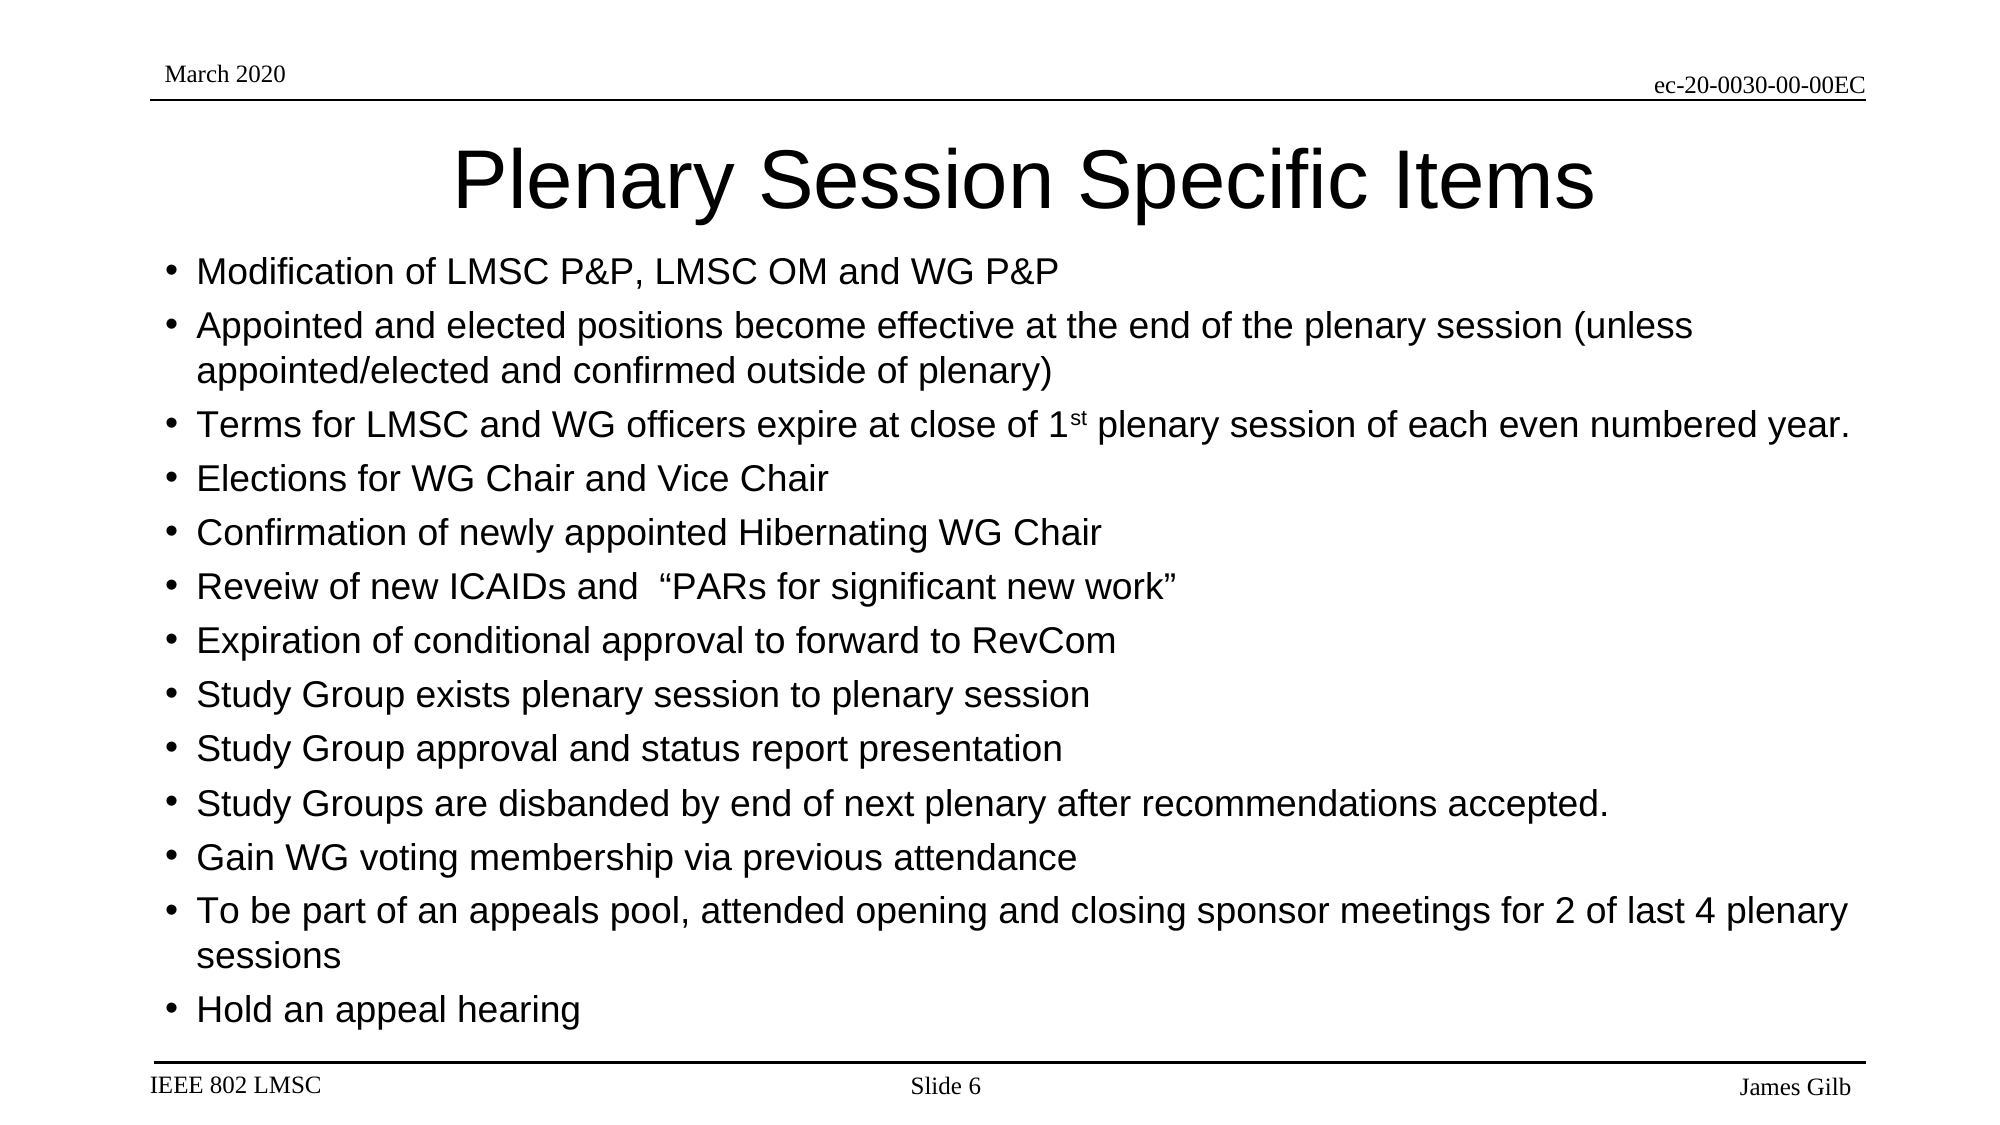

# Plenary Session Specific Items
Modification of LMSC P&P, LMSC OM and WG P&P
Appointed and elected positions become effective at the end of the plenary session (unless appointed/elected and confirmed outside of plenary)
Terms for LMSC and WG officers expire at close of 1st plenary session of each even numbered year.
Elections for WG Chair and Vice Chair
Confirmation of newly appointed Hibernating WG Chair
Reveiw of new ICAIDs and “PARs for significant new work”
Expiration of conditional approval to forward to RevCom
Study Group exists plenary session to plenary session
Study Group approval and status report presentation
Study Groups are disbanded by end of next plenary after recommendations accepted.
Gain WG voting membership via previous attendance
To be part of an appeals pool, attended opening and closing sponsor meetings for 2 of last 4 plenary sessions
Hold an appeal hearing
6